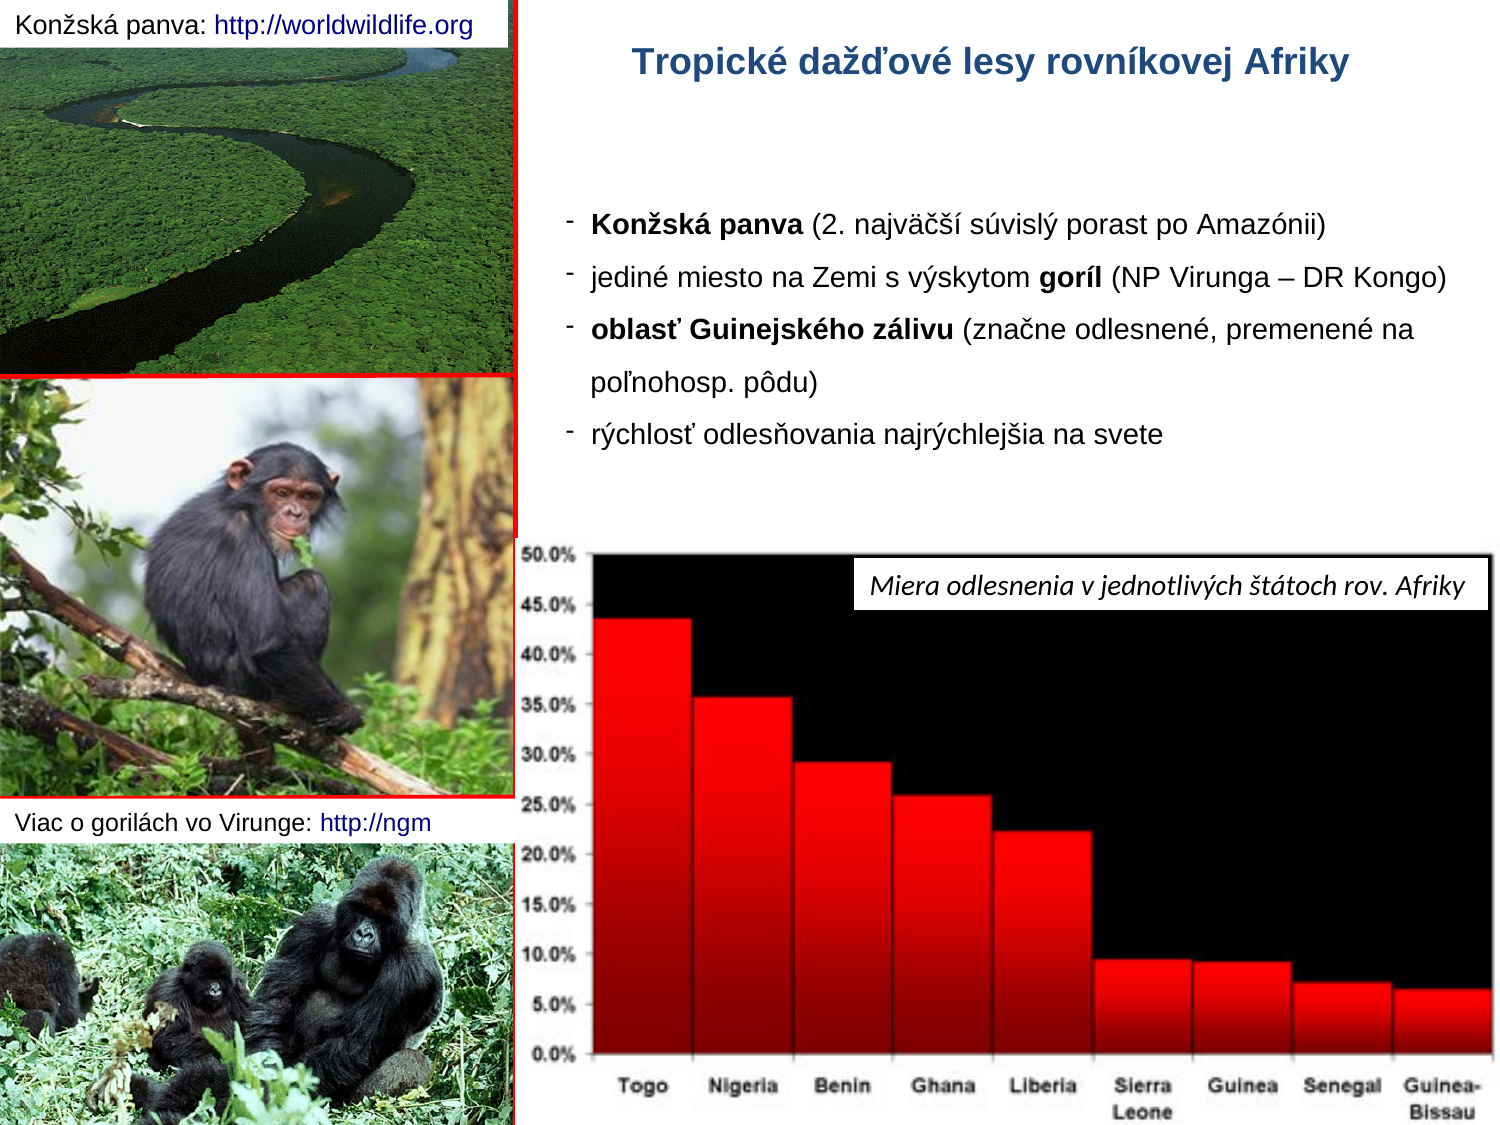

Konžská panva: http://worldwildlife.org
Tropické dažďové lesy rovníkovej Afriky
 Konžská panva (2. najväčší súvislý porast po Amazónii)
 jediné miesto na Zemi s výskytom goríl (NP Virunga – DR Kongo)
 oblasť Guinejského zálivu (značne odlesnené, premenené na
 poľnohosp. pôdu)
 rýchlosť odlesňovania najrýchlejšia na svete
Miera odlesnenia v jednotlivých štátoch rov. Afriky
Viditeľné odlesnenie v DR Kongu
Viac o gorilách vo Virunge: http://ngm